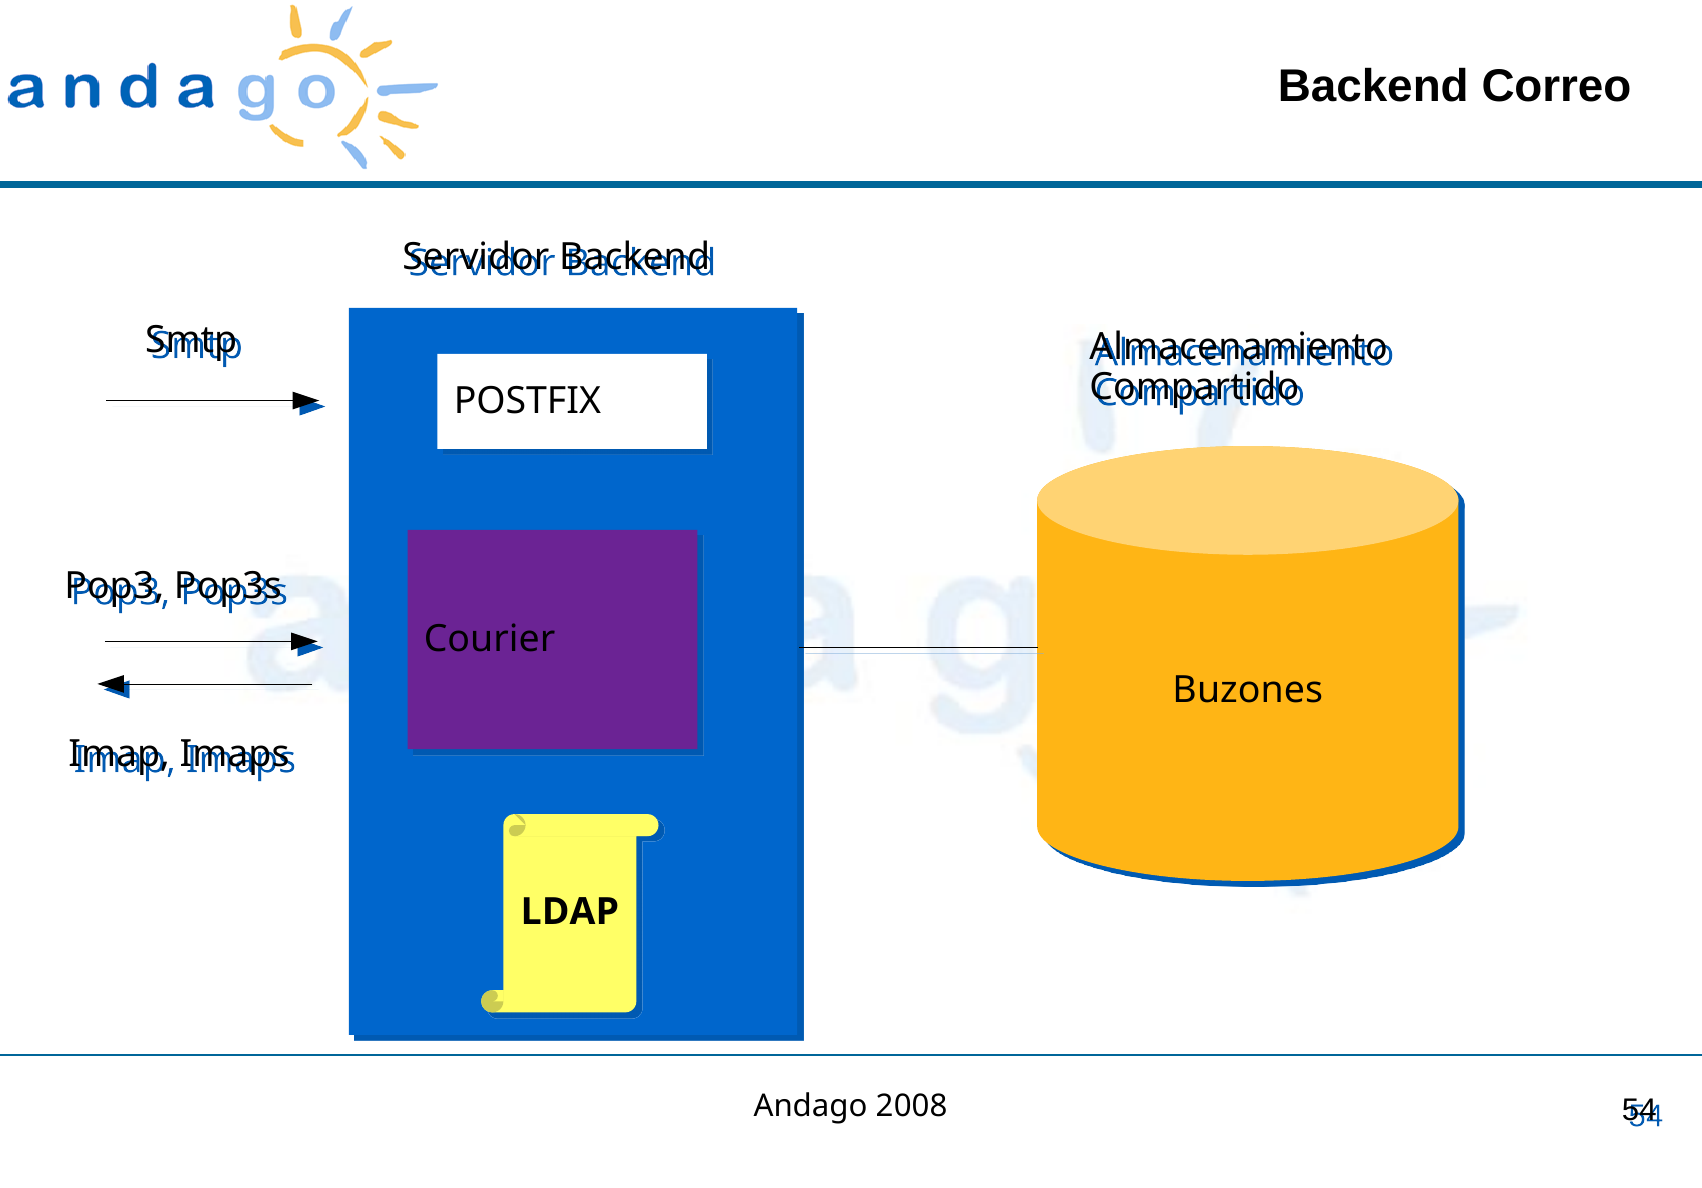

# Backend Correo
Servidor Backend
Smtp
Almacenamiento
Compartido
POSTFIX
Buzones
Courier
Pop3, Pop3s
Imap, Imaps
LDAP